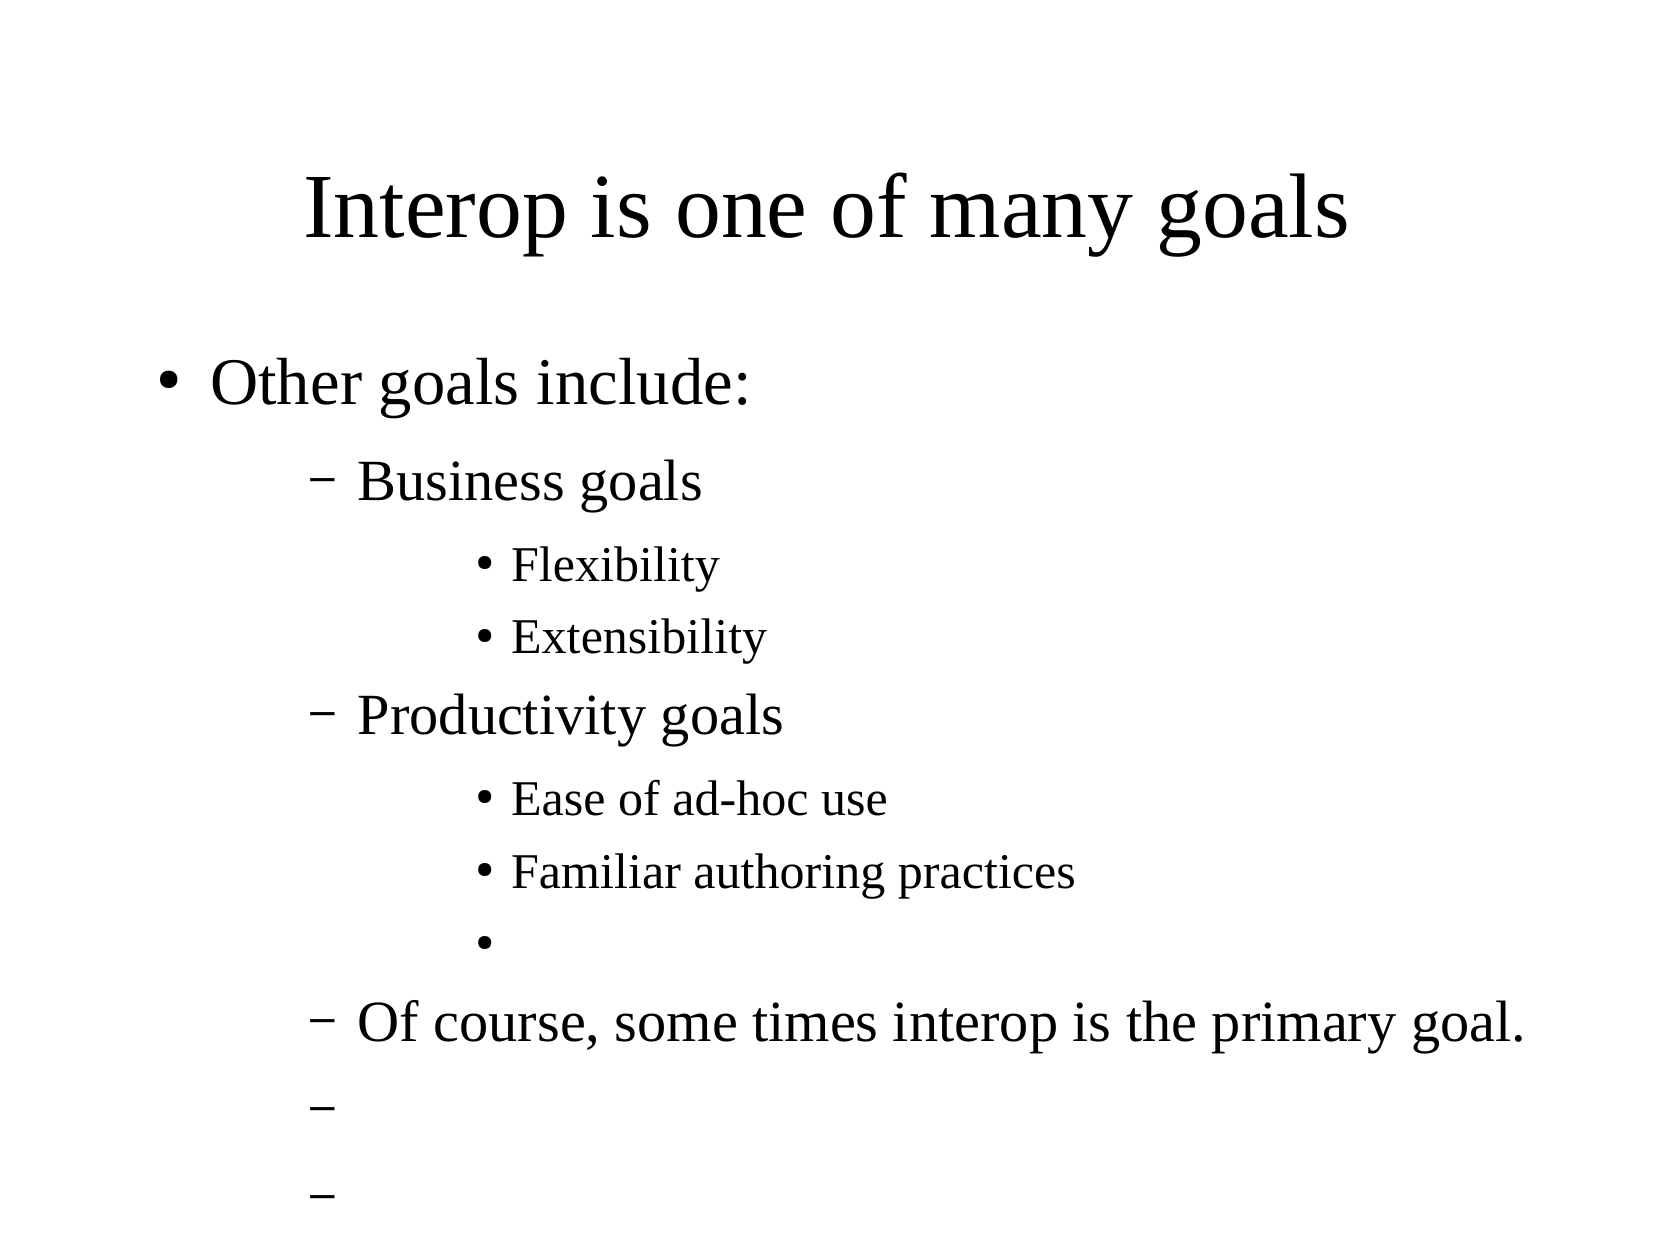

# Interop is one of many goals
Other goals include:
Business goals
Flexibility
Extensibility
Productivity goals
Ease of ad-hoc use
Familiar authoring practices
Of course, some times interop is the primary goal.